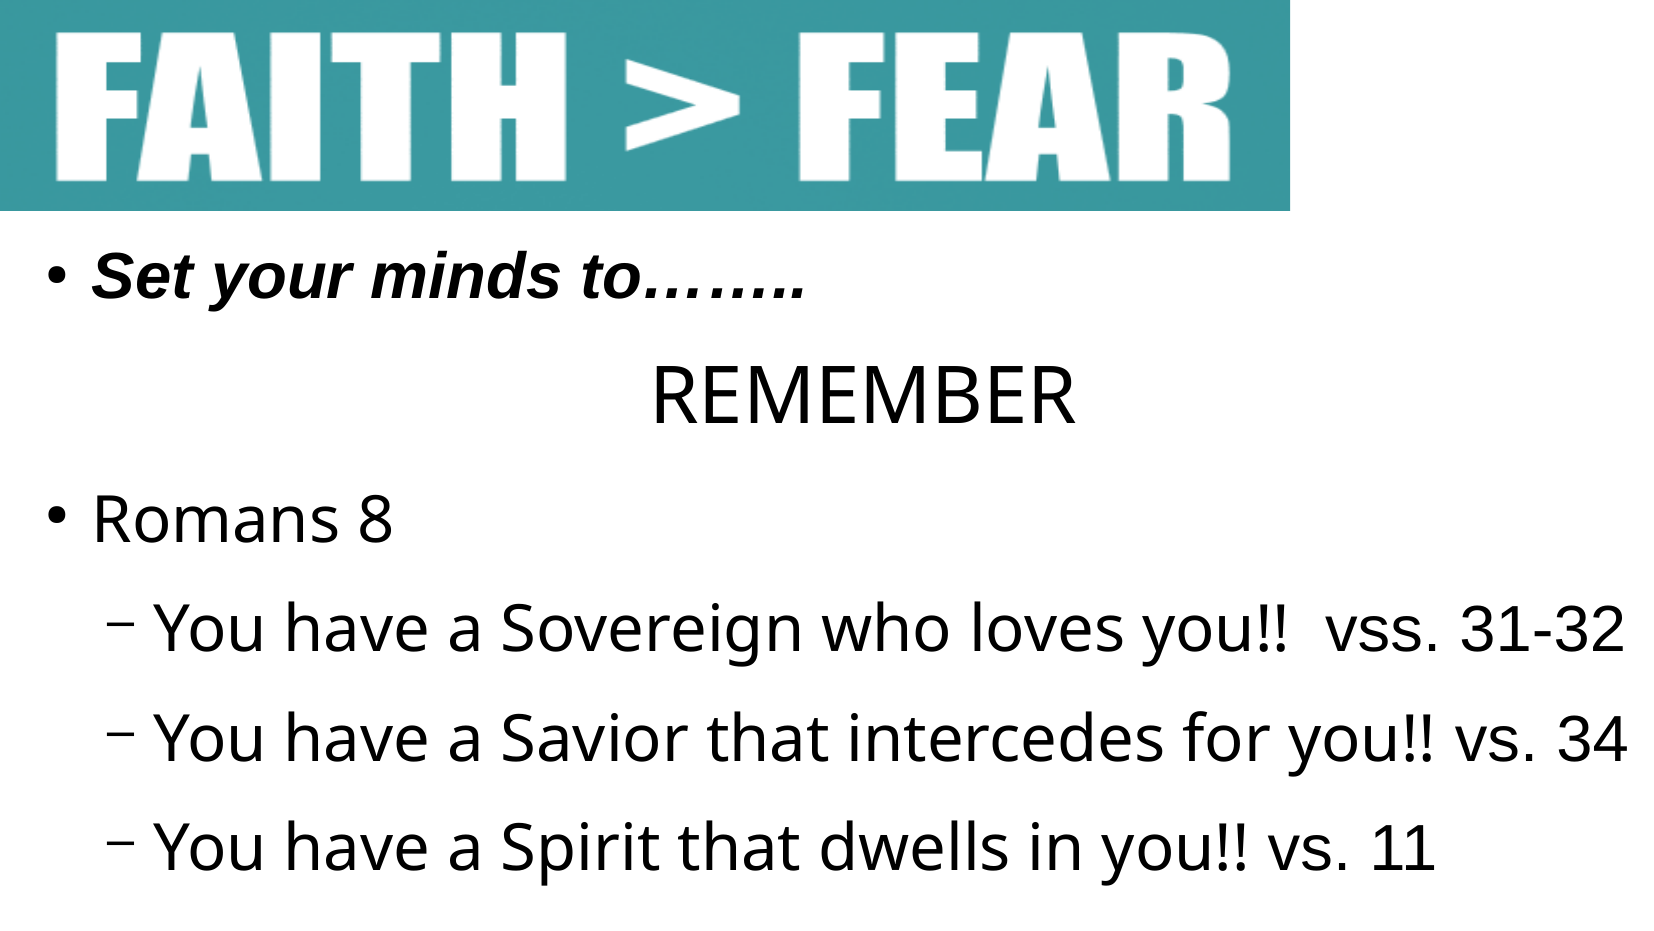

#
Set your minds to……..
REMEMBER
Romans 8
You have a Sovereign who loves you!! vss. 31-32
You have a Savior that intercedes for you!! vs. 34
You have a Spirit that dwells in you!! vs. 11